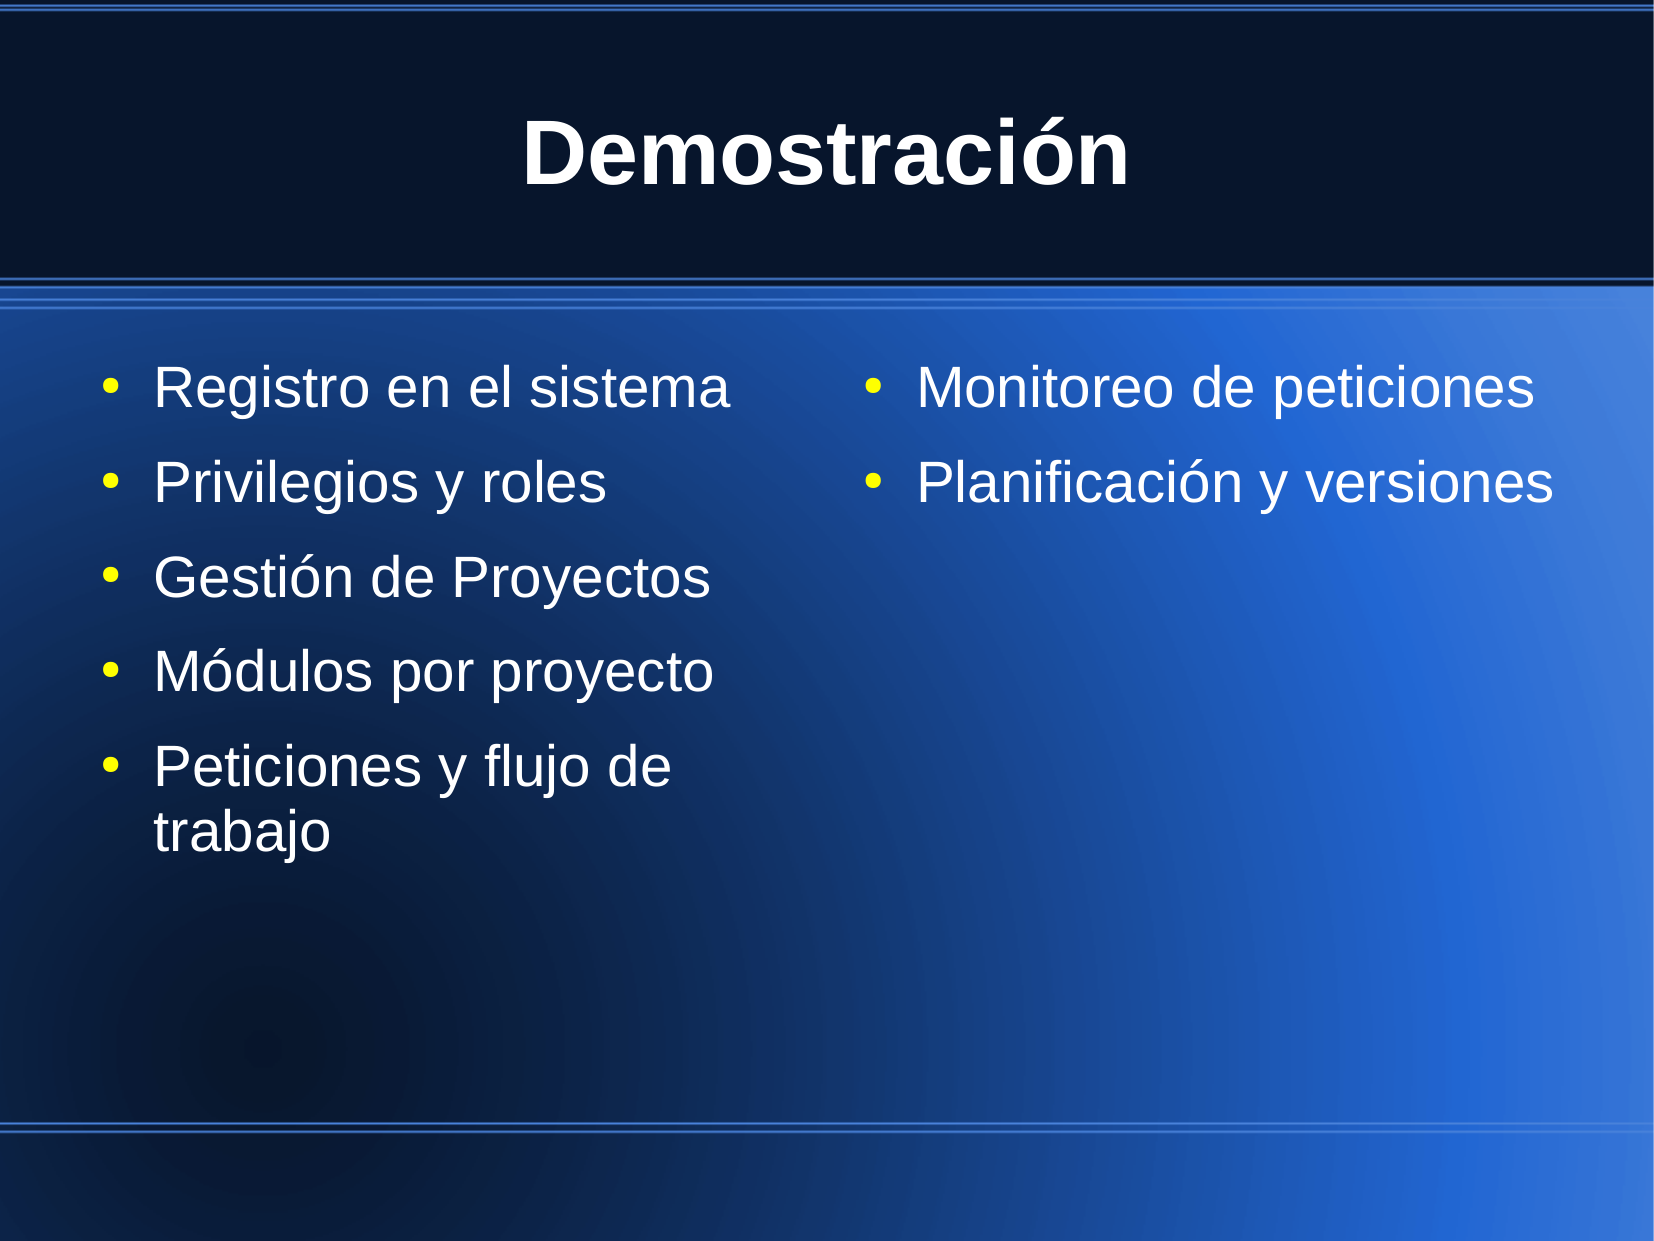

# Demostración
Registro en el sistema
Privilegios y roles
Gestión de Proyectos
Módulos por proyecto
Peticiones y flujo de trabajo
Monitoreo de peticiones
Planificación y versiones